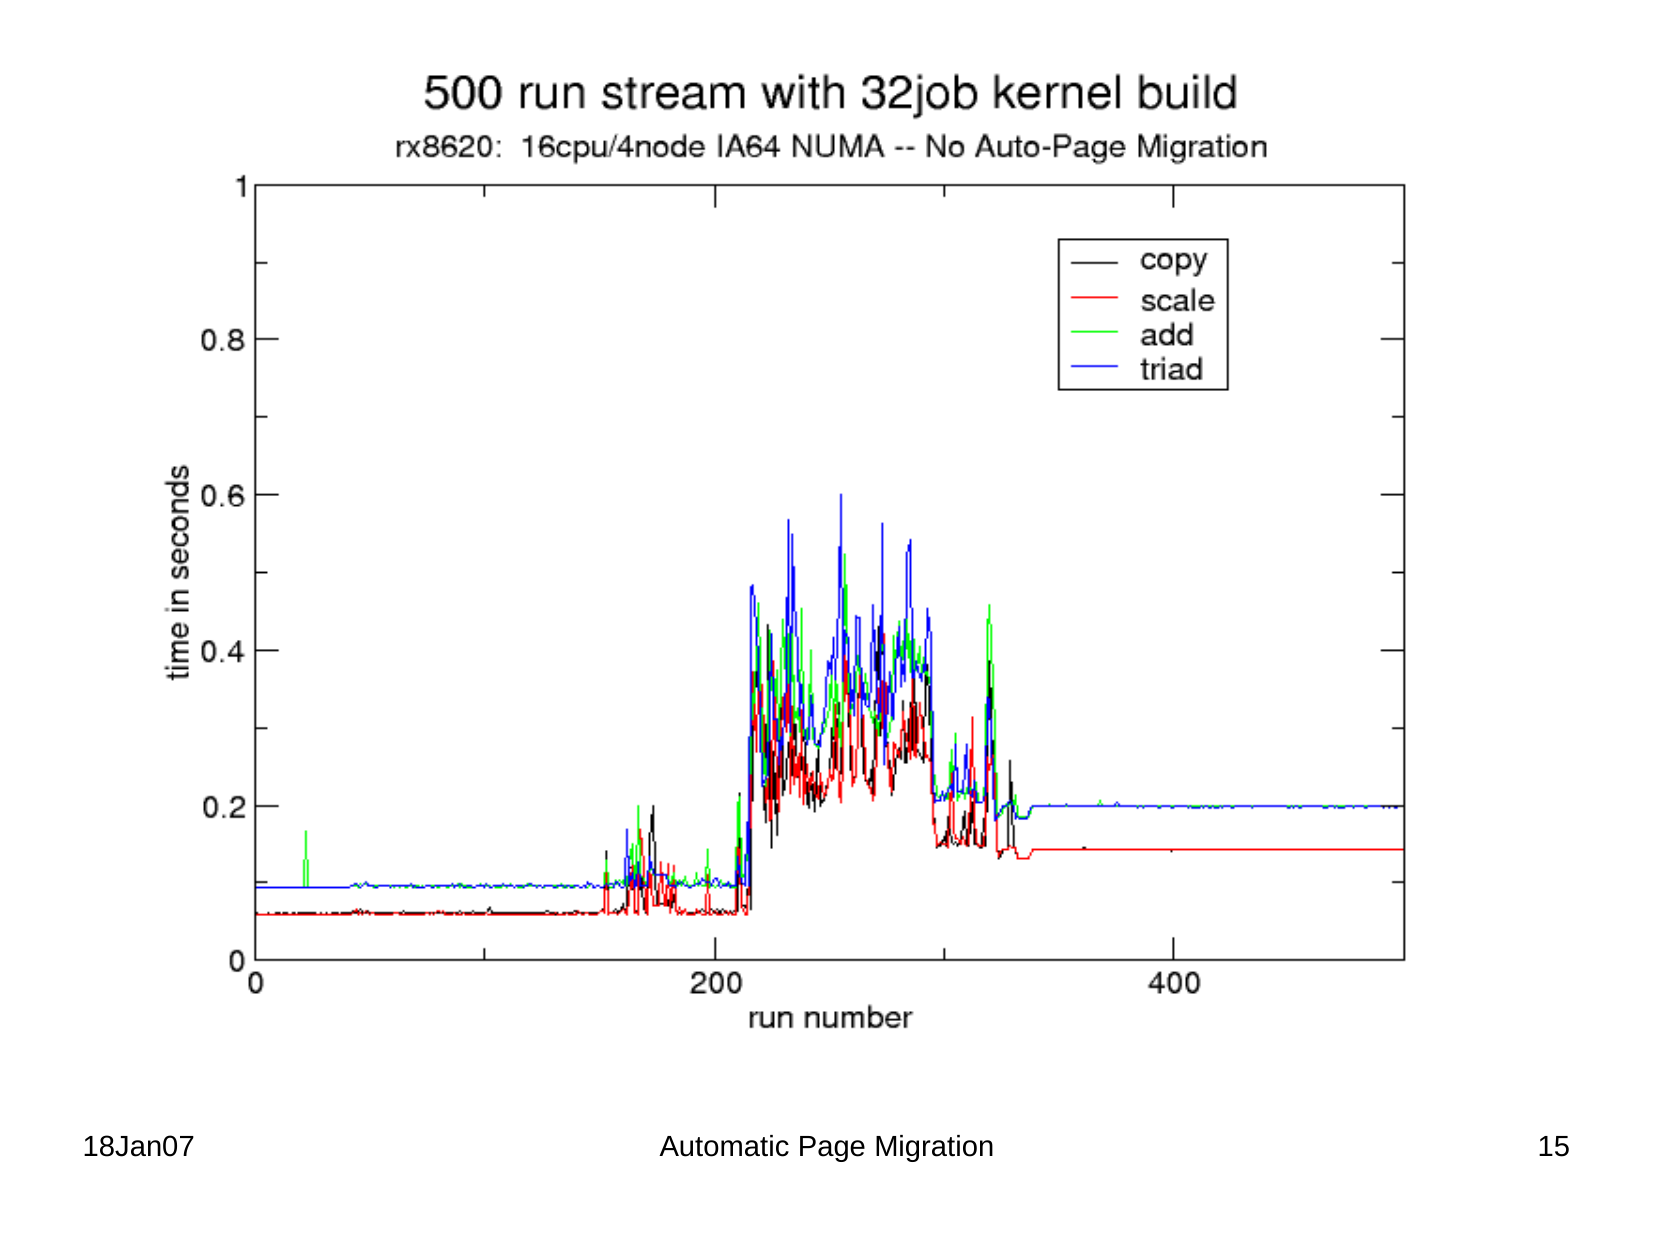

# Load Balancing – No AutoMigration
18Jan07
Automatic Page Migration
15